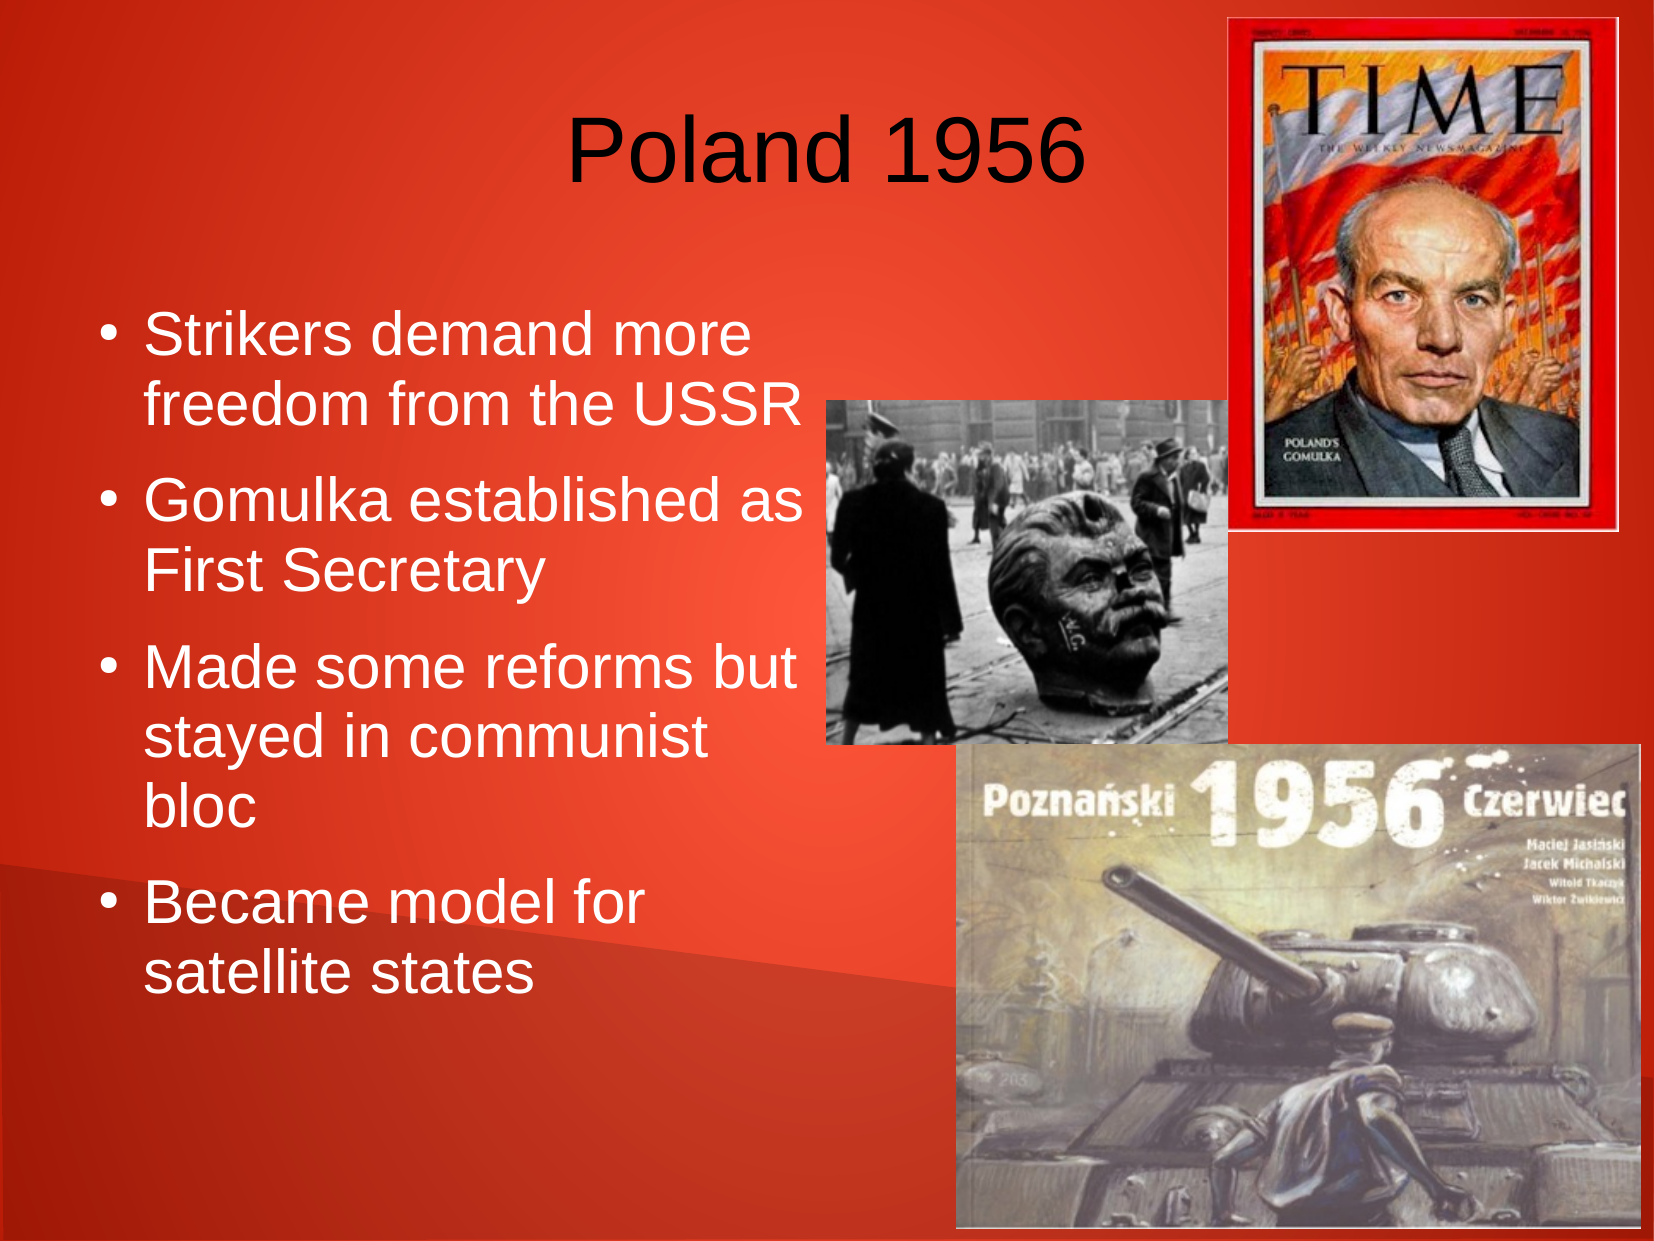

# Poland 1956
Strikers demand more freedom from the USSR
Gomulka established as First Secretary
Made some reforms but stayed in communist bloc
Became model for satellite states